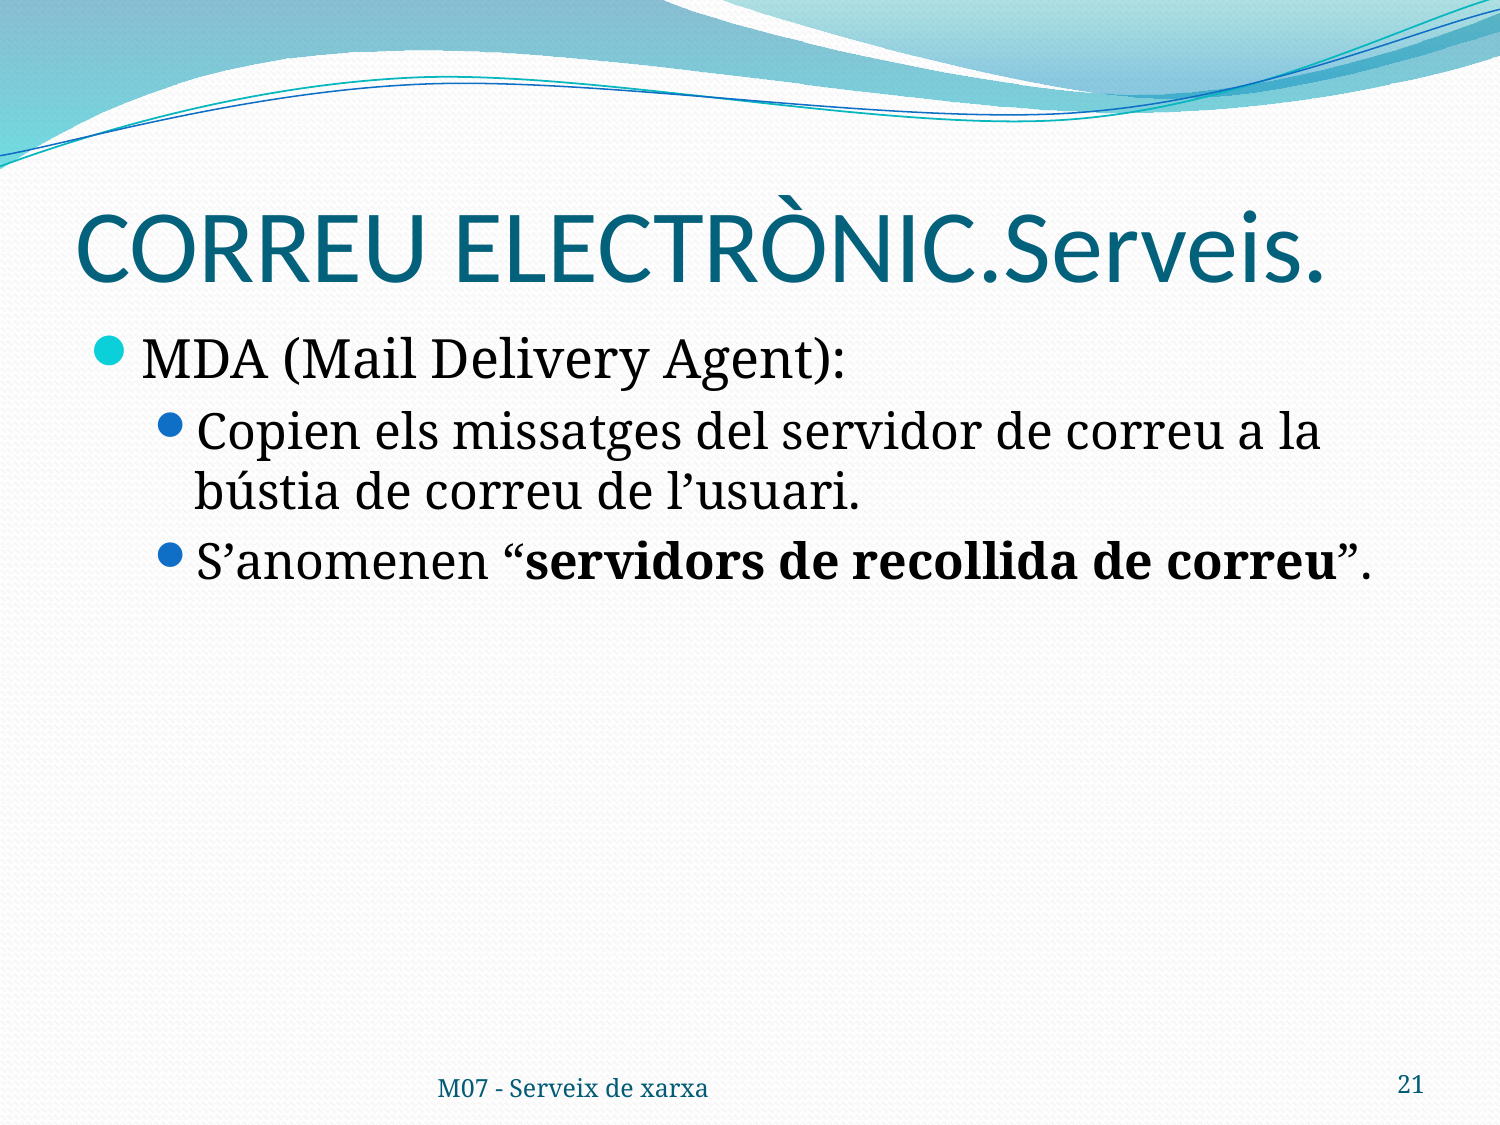

# CORREU ELECTRÒNIC.Serveis.
MDA (Mail Delivery Agent):
Copien els missatges del servidor de correu a la bústia de correu de l’usuari.
S’anomenen “servidors de recollida de correu”.
M07 - Serveix de xarxa